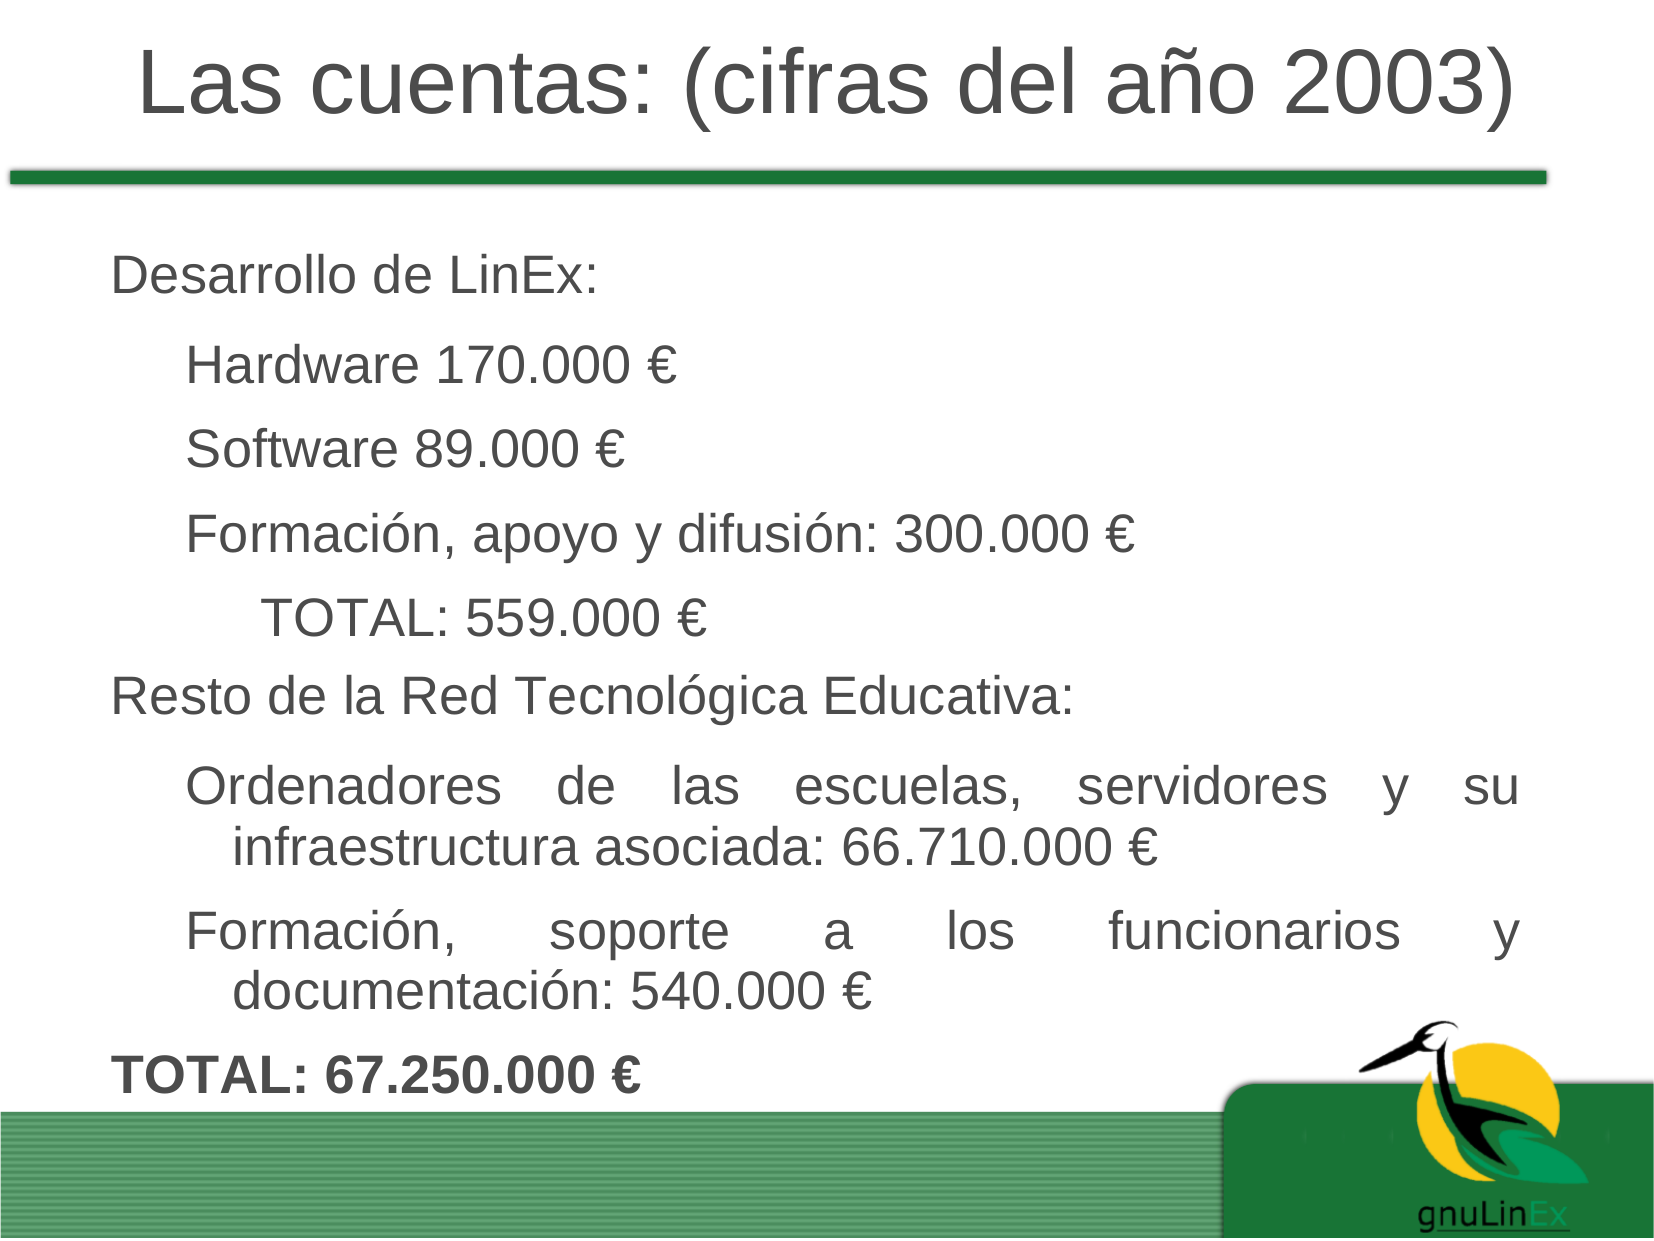

# Las cuentas: (cifras del año 2003)
Desarrollo de LinEx:
Hardware 170.000 €
Software 89.000 €
Formación, apoyo y difusión: 300.000 €
TOTAL: 559.000 €
Resto de la Red Tecnológica Educativa:
Ordenadores de las escuelas, servidores y su infraestructura asociada: 66.710.000 €
Formación, soporte a los funcionarios y documentación: 540.000 €
TOTAL: 67.250.000 €